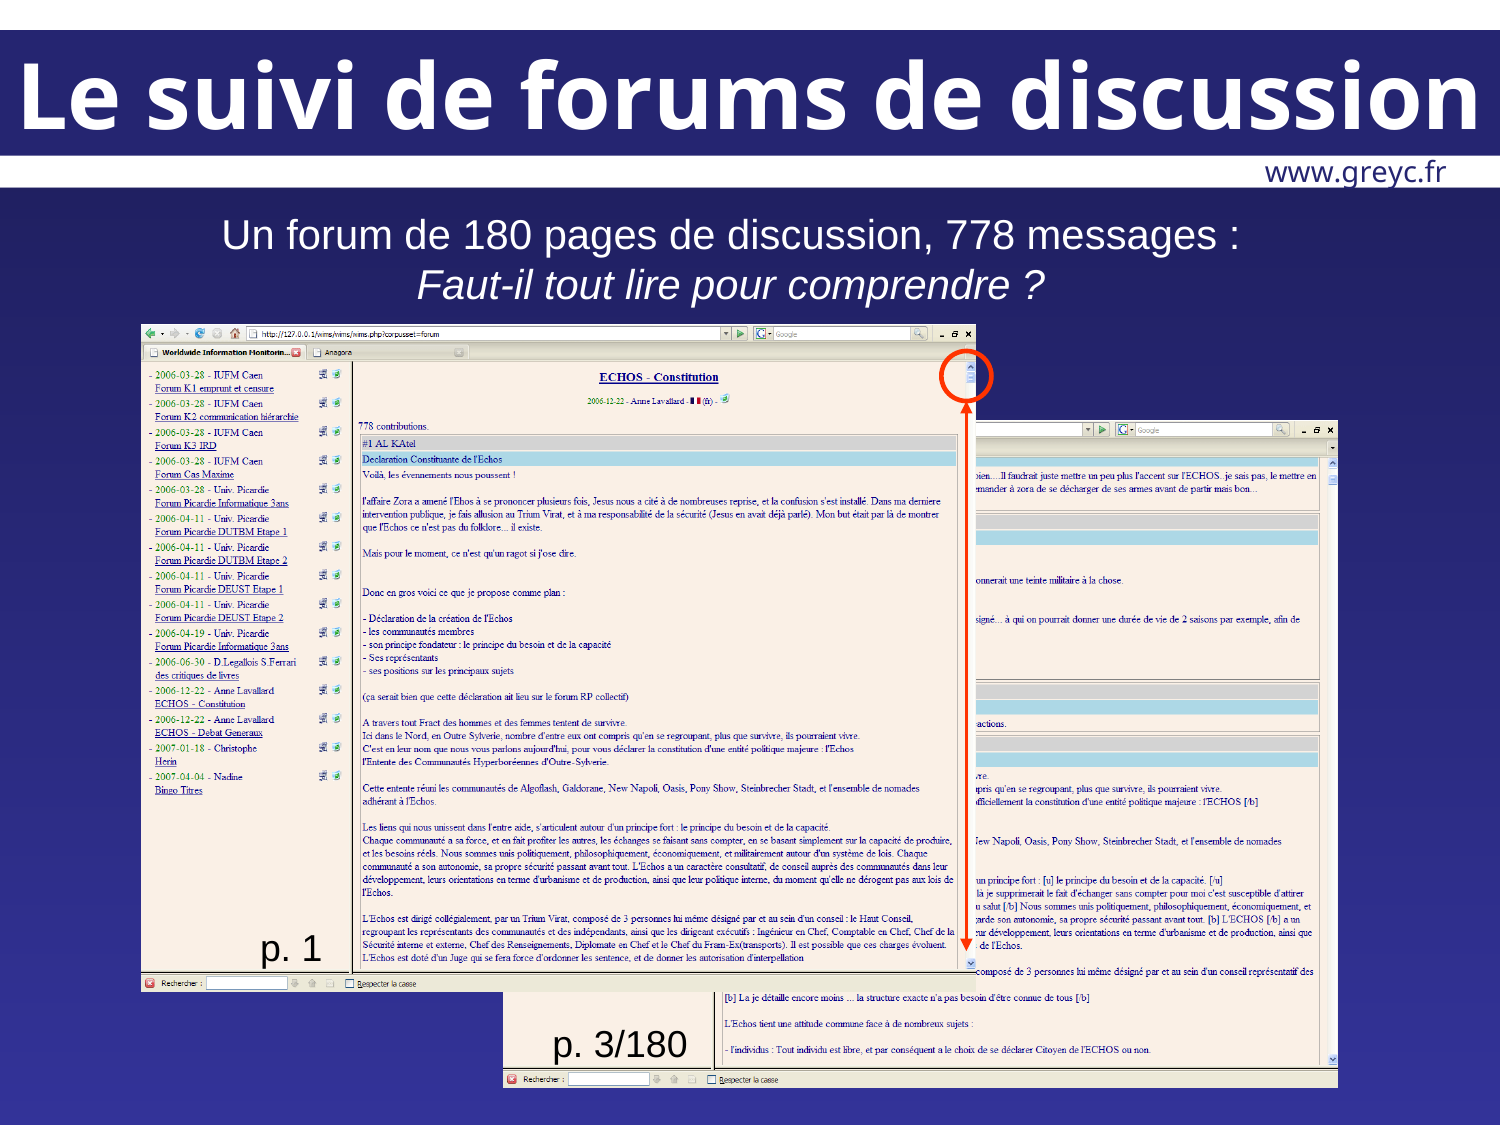

Le suivi de forums de discussion
www.greyc.fr
Un forum de 180 pages de discussion, 778 messages :
Faut-il tout lire pour comprendre ?
p. 1
p. 3/180